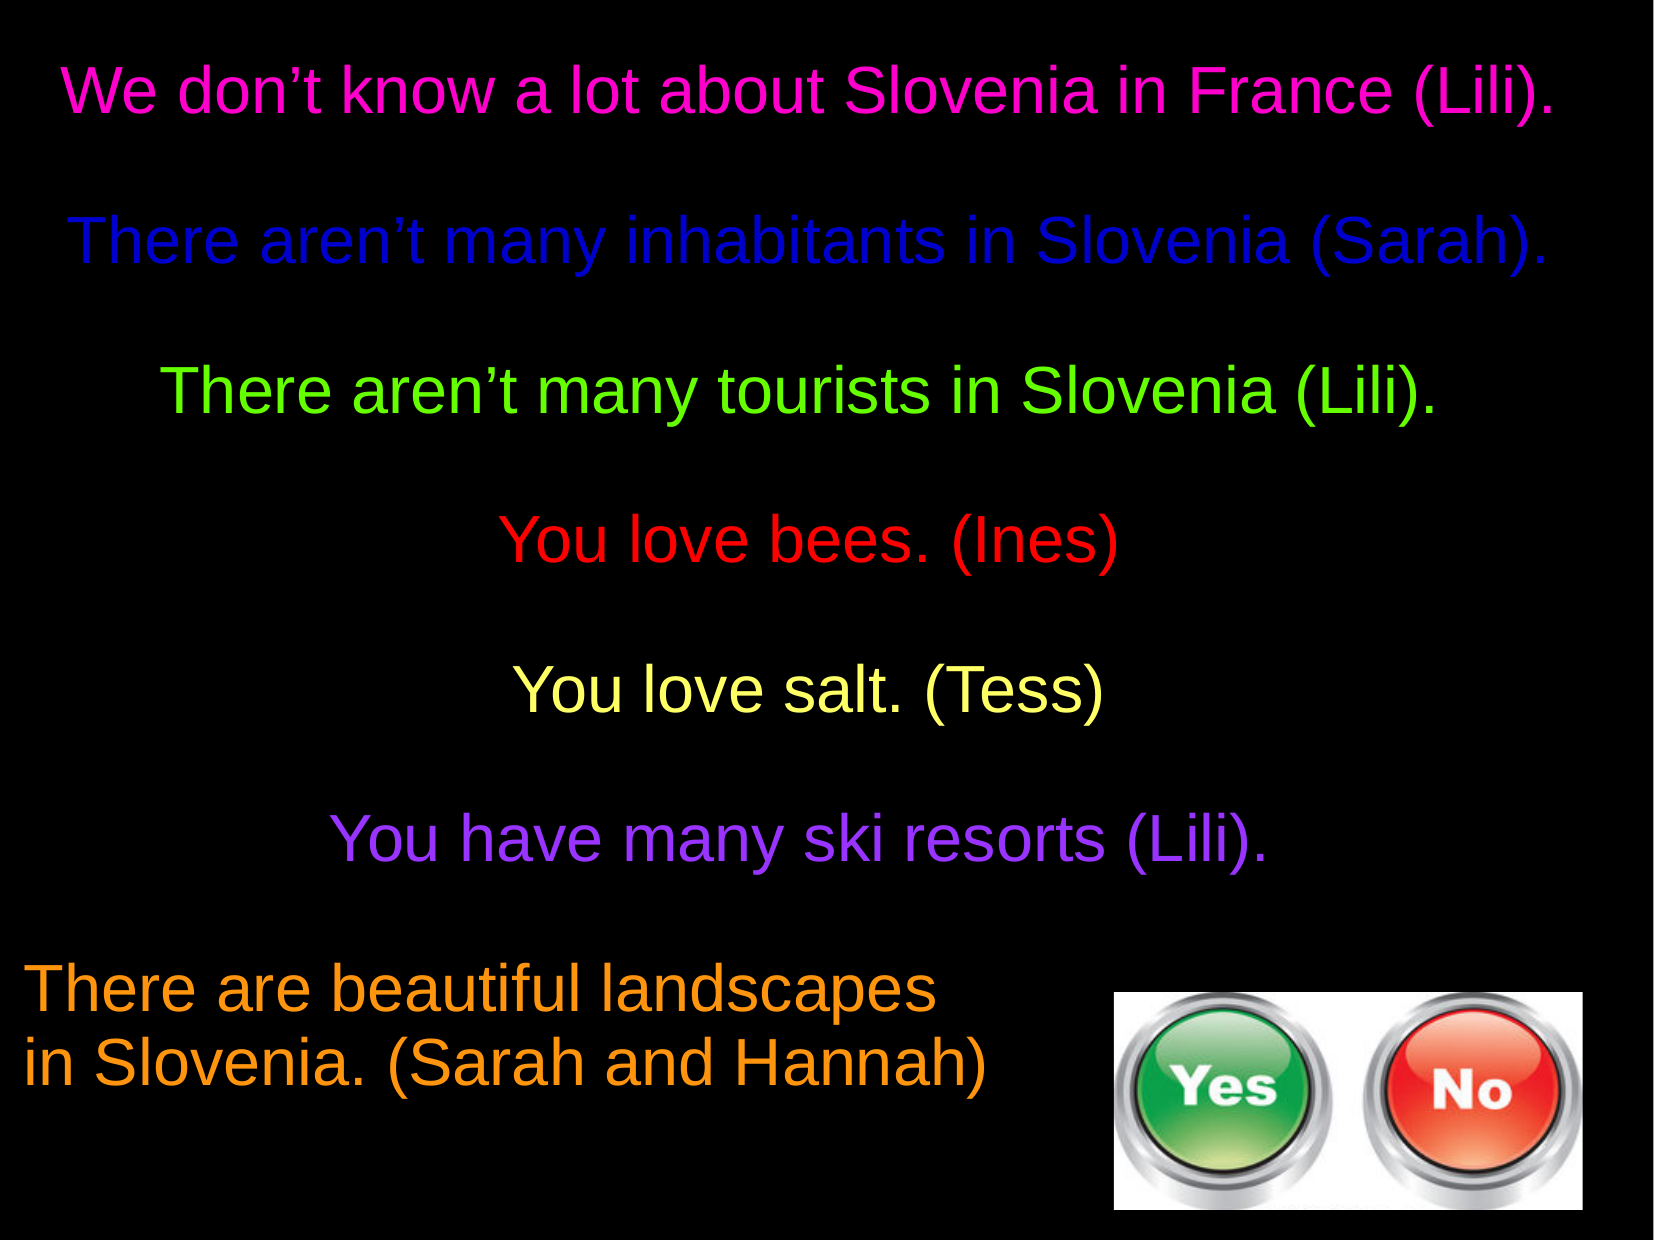

# We don’t know a lot about Slovenia in France (Lili).
There aren’t many inhabitants in Slovenia (Sarah).
There aren’t many tourists in Slovenia (Lili).
You love bees. (Ines)
You love salt. (Tess)
You have many ski resorts (Lili).
There are beautiful landscapes
in Slovenia. (Sarah and Hannah)